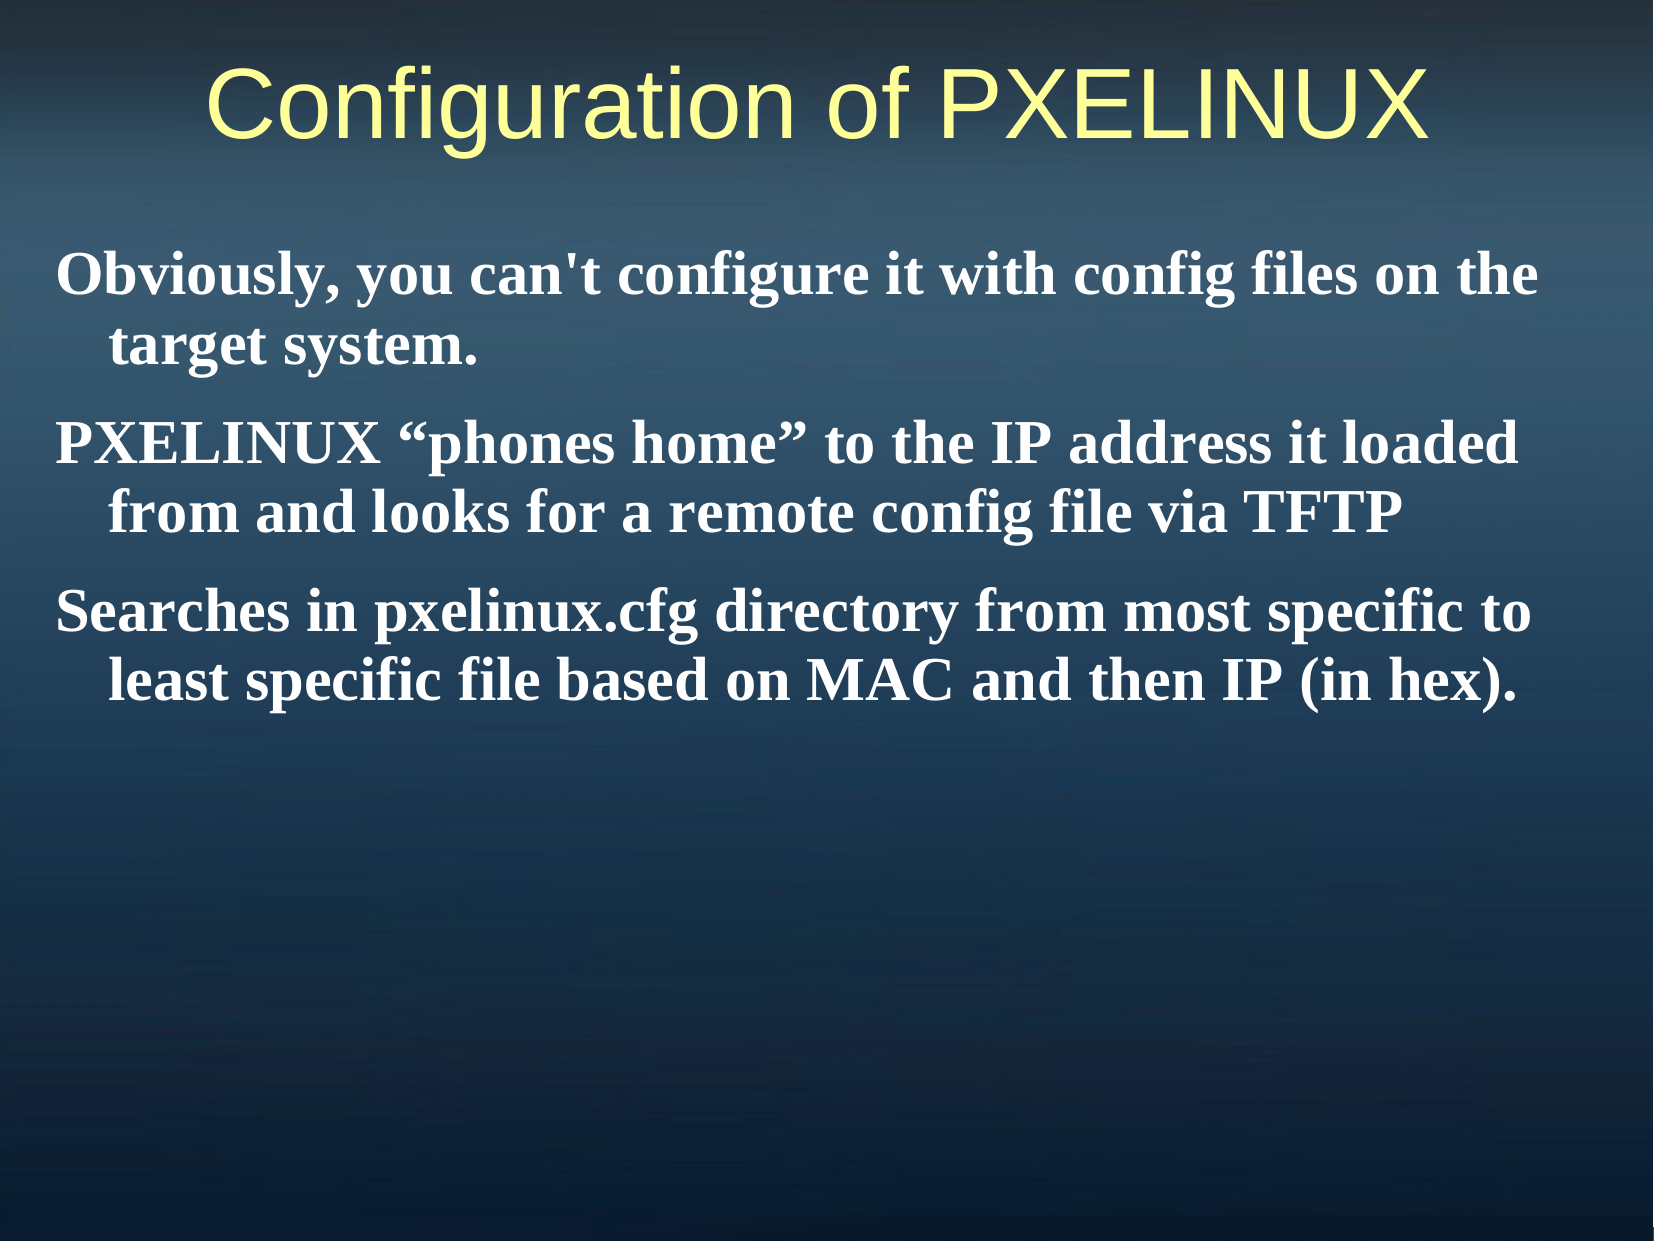

# Configuration of PXELINUX
Obviously, you can't configure it with config files on the target system.
PXELINUX “phones home” to the IP address it loaded from and looks for a remote config file via TFTP
Searches in pxelinux.cfg directory from most specific to least specific file based on MAC and then IP (in hex).